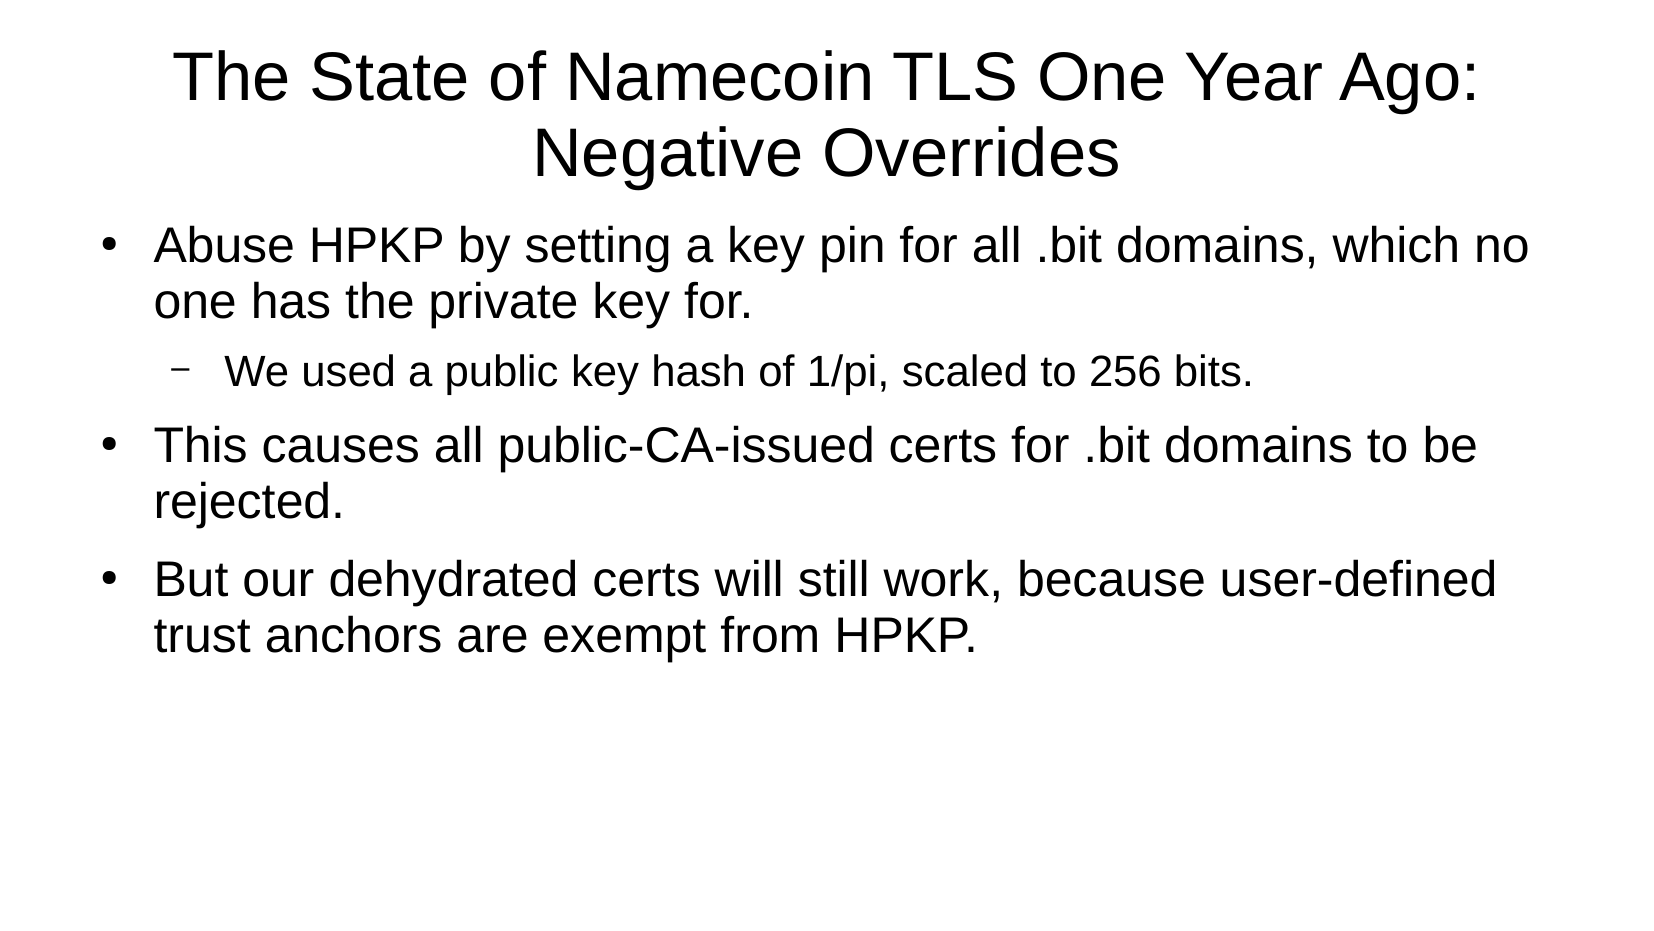

# The State of Namecoin TLS One Year Ago: Negative Overrides
Abuse HPKP by setting a key pin for all .bit domains, which no one has the private key for.
We used a public key hash of 1/pi, scaled to 256 bits.
This causes all public-CA-issued certs for .bit domains to be rejected.
But our dehydrated certs will still work, because user-defined trust anchors are exempt from HPKP.